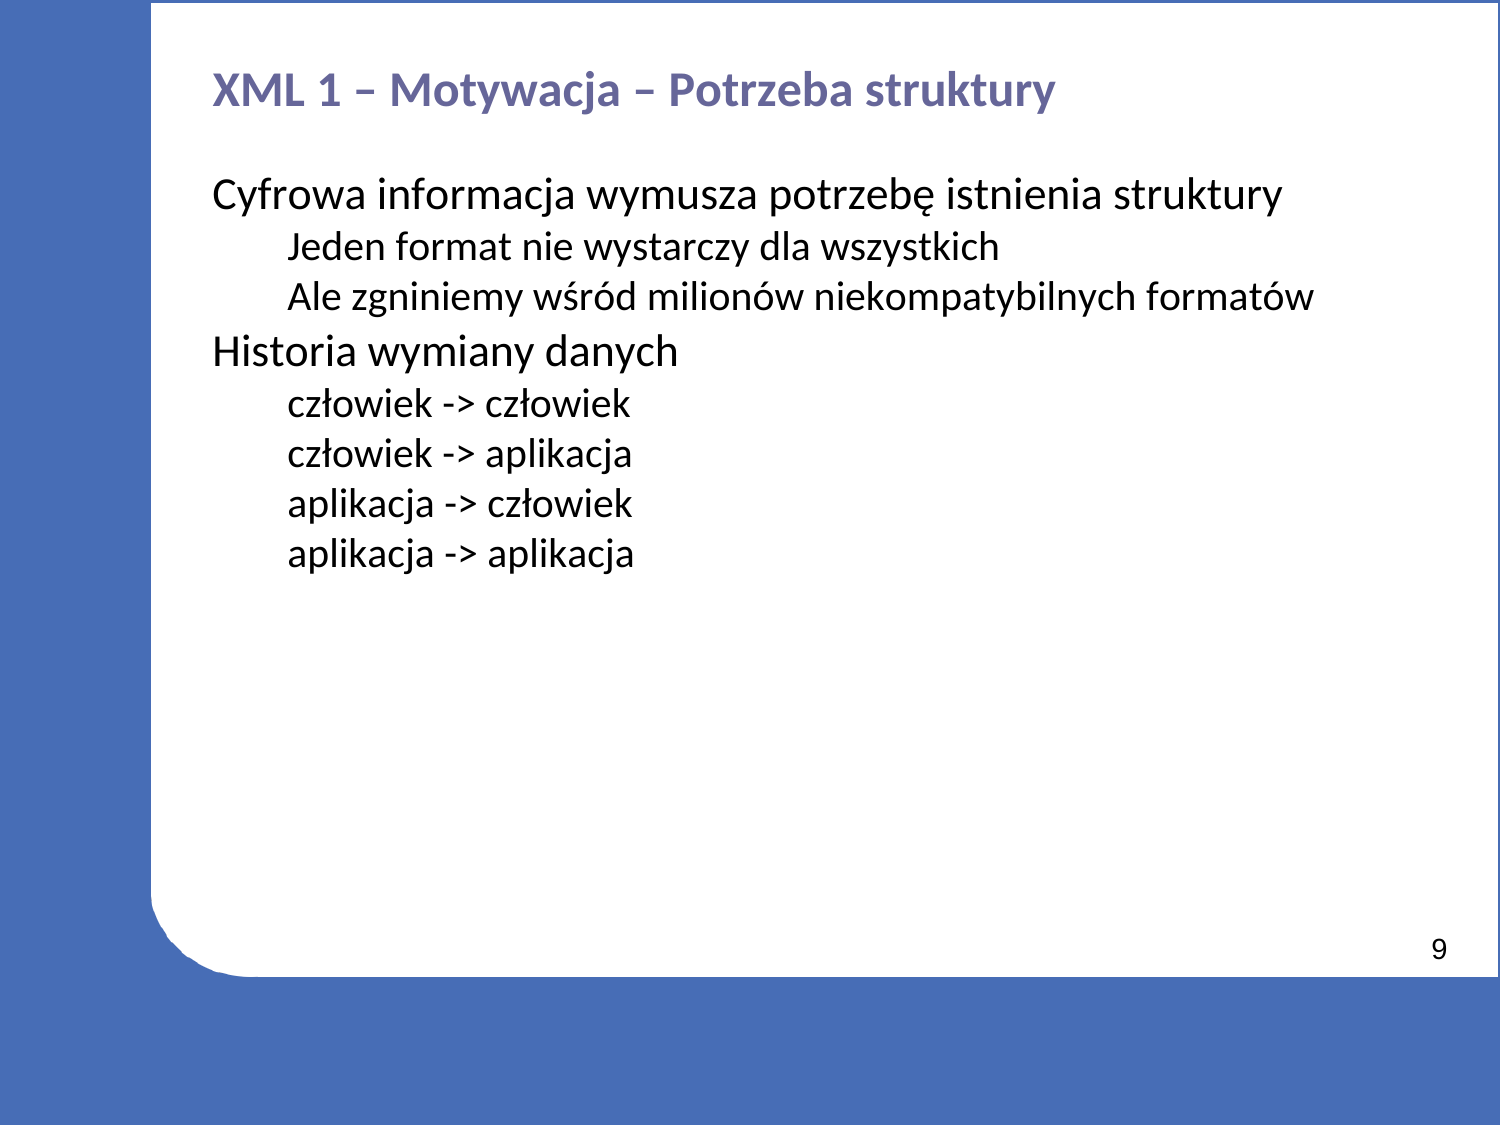

# XML 1 – Motywacja – Potrzeba struktury
Cyfrowa informacja wymusza potrzebę istnienia struktury
Jeden format nie wystarczy dla wszystkich
Ale zgniniemy wśród milionów niekompatybilnych formatów
Historia wymiany danych
człowiek -> człowiek
człowiek -> aplikacja
aplikacja -> człowiek
aplikacja -> aplikacja
9